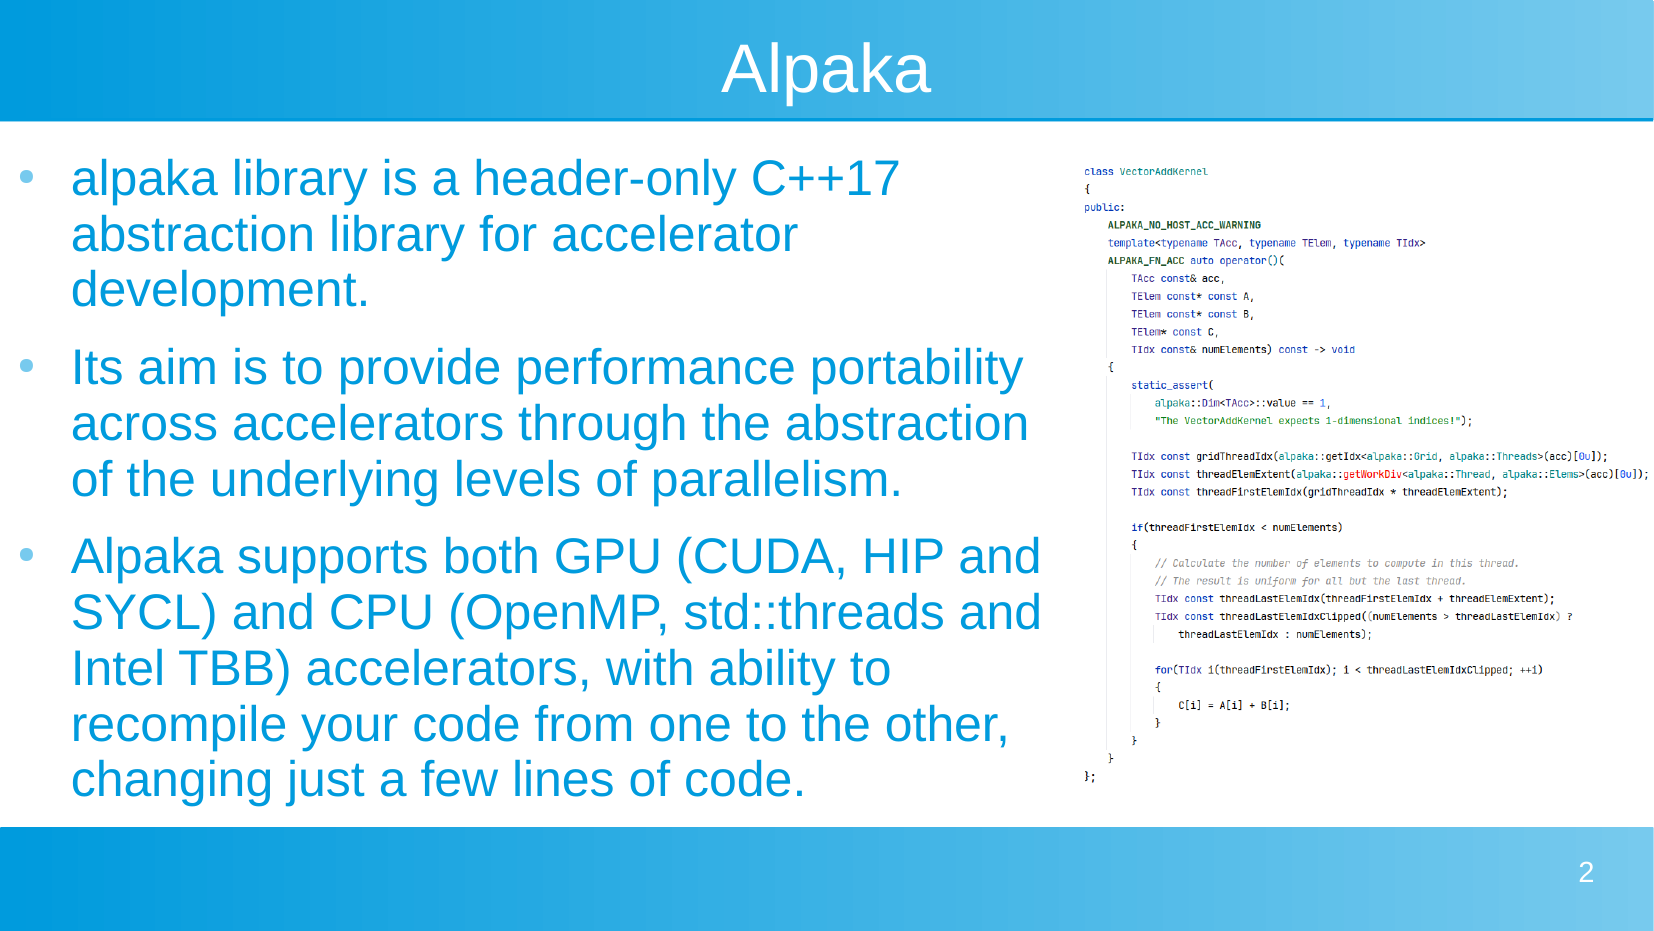

# Alpaka
alpaka library is a header-only C++17 abstraction library for accelerator development.
Its aim is to provide performance portability across accelerators through the abstraction of the underlying levels of parallelism.
Alpaka supports both GPU (CUDA, HIP and SYCL) and CPU (OpenMP, std::threads and Intel TBB) accelerators, with ability to recompile your code from one to the other, changing just a few lines of code.
2